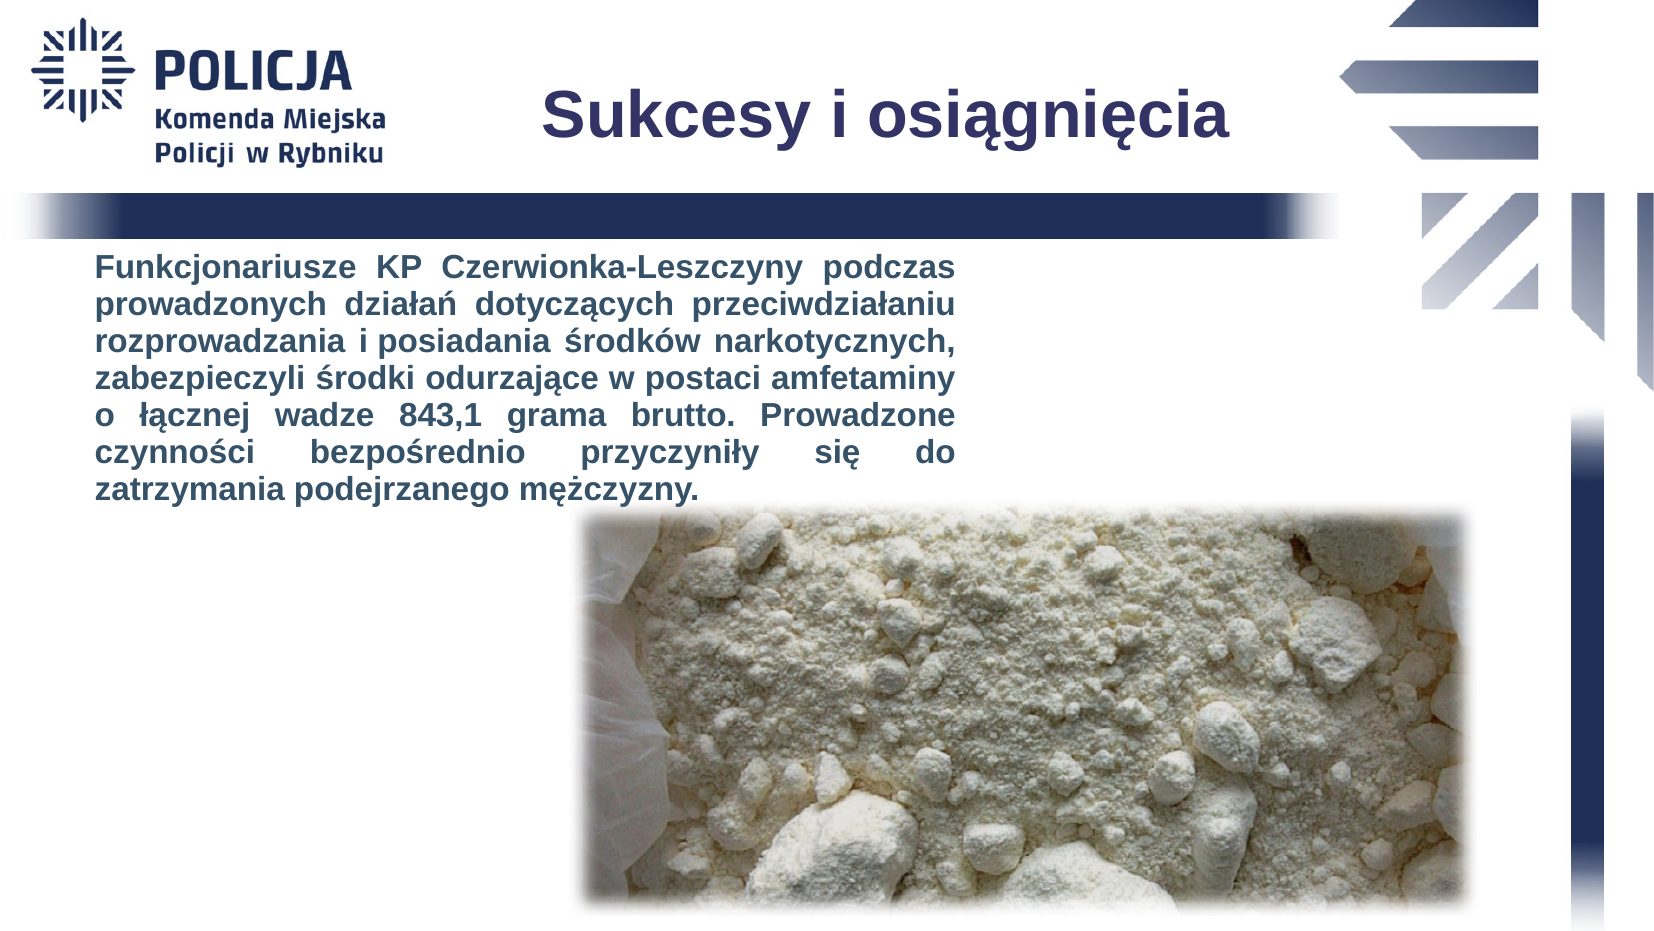

# Sukcesy i osiągnięcia
Funkcjonariusze KP Czerwionka-Leszczyny podczas prowadzonych działań dotyczących przeciwdziałaniu rozprowadzania i posiadania środków narkotycznych, zabezpieczyli środki odurzające w postaci amfetaminy o łącznej wadze 843,1 grama brutto. Prowadzone czynności bezpośrednio przyczyniły się do zatrzymania podejrzanego mężczyzny.